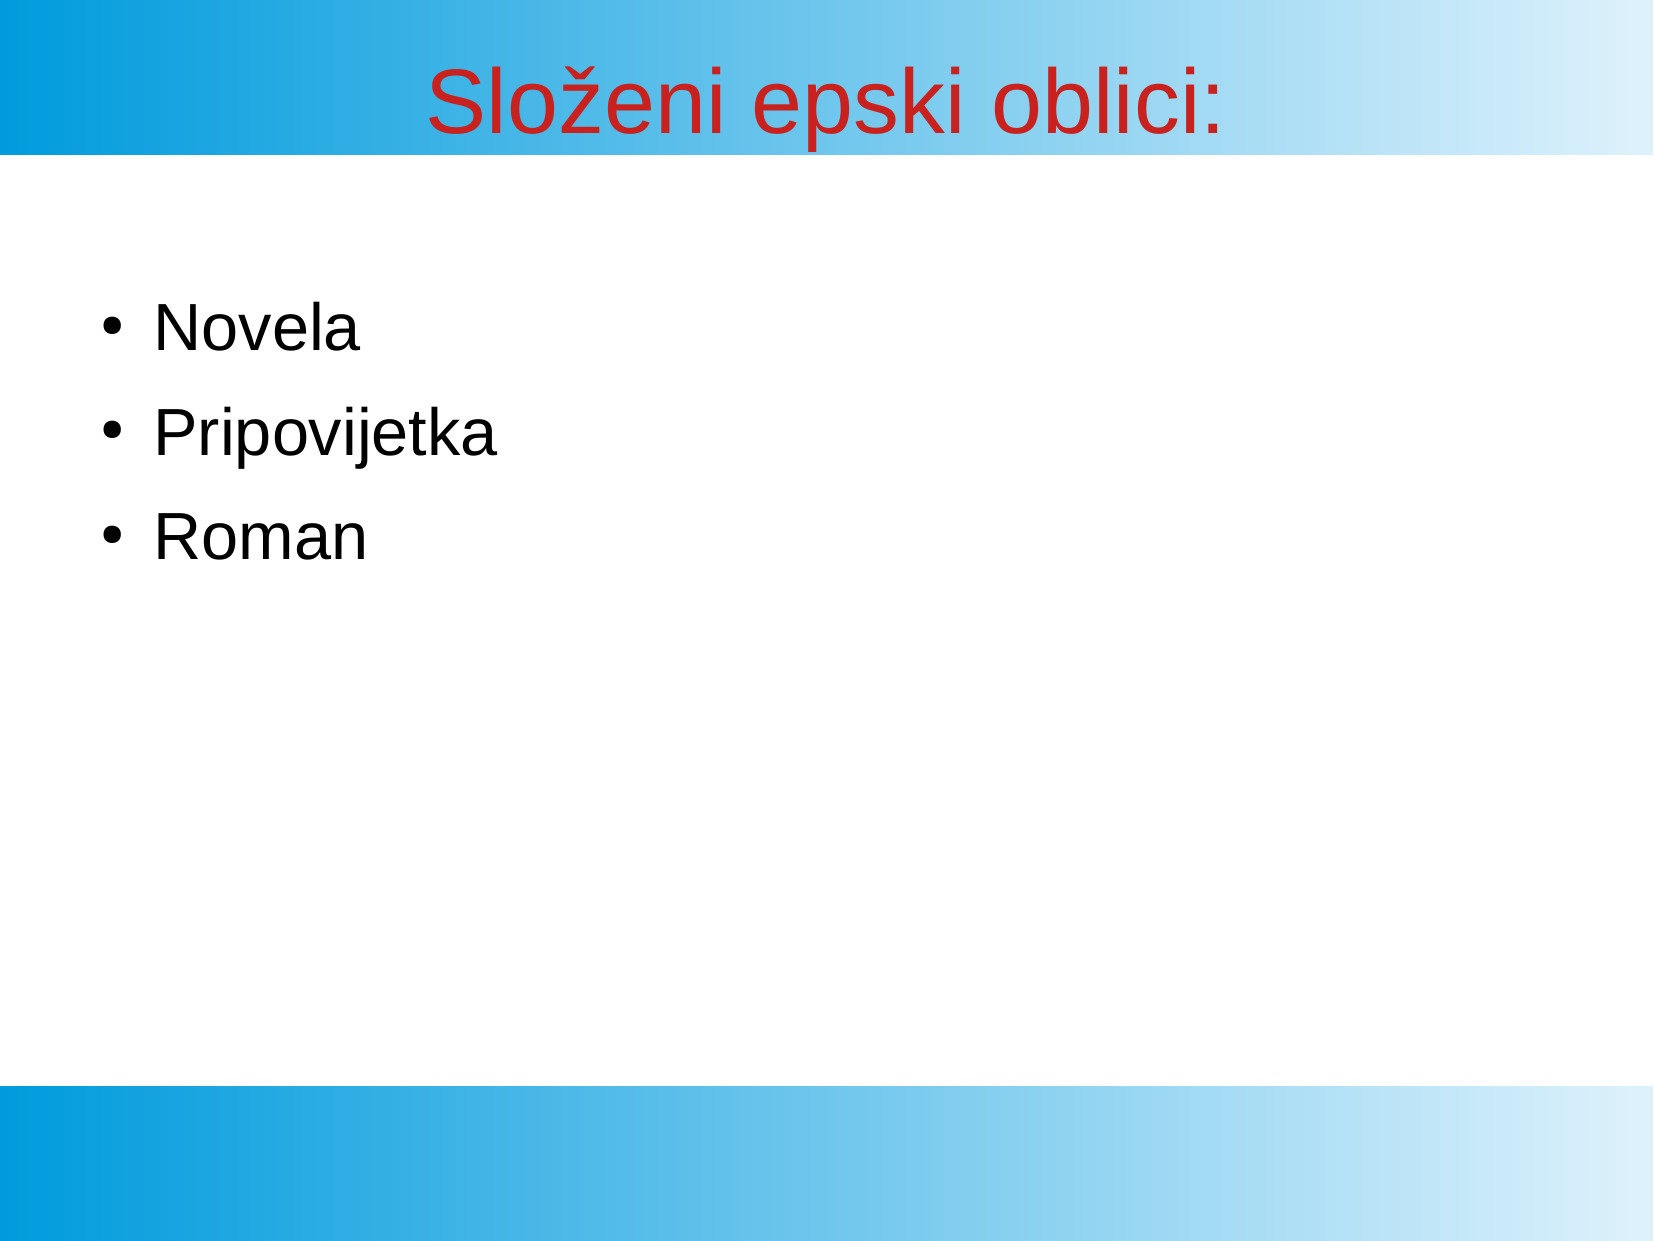

# Složeni epski oblici:
Novela
Pripovijetka
Roman